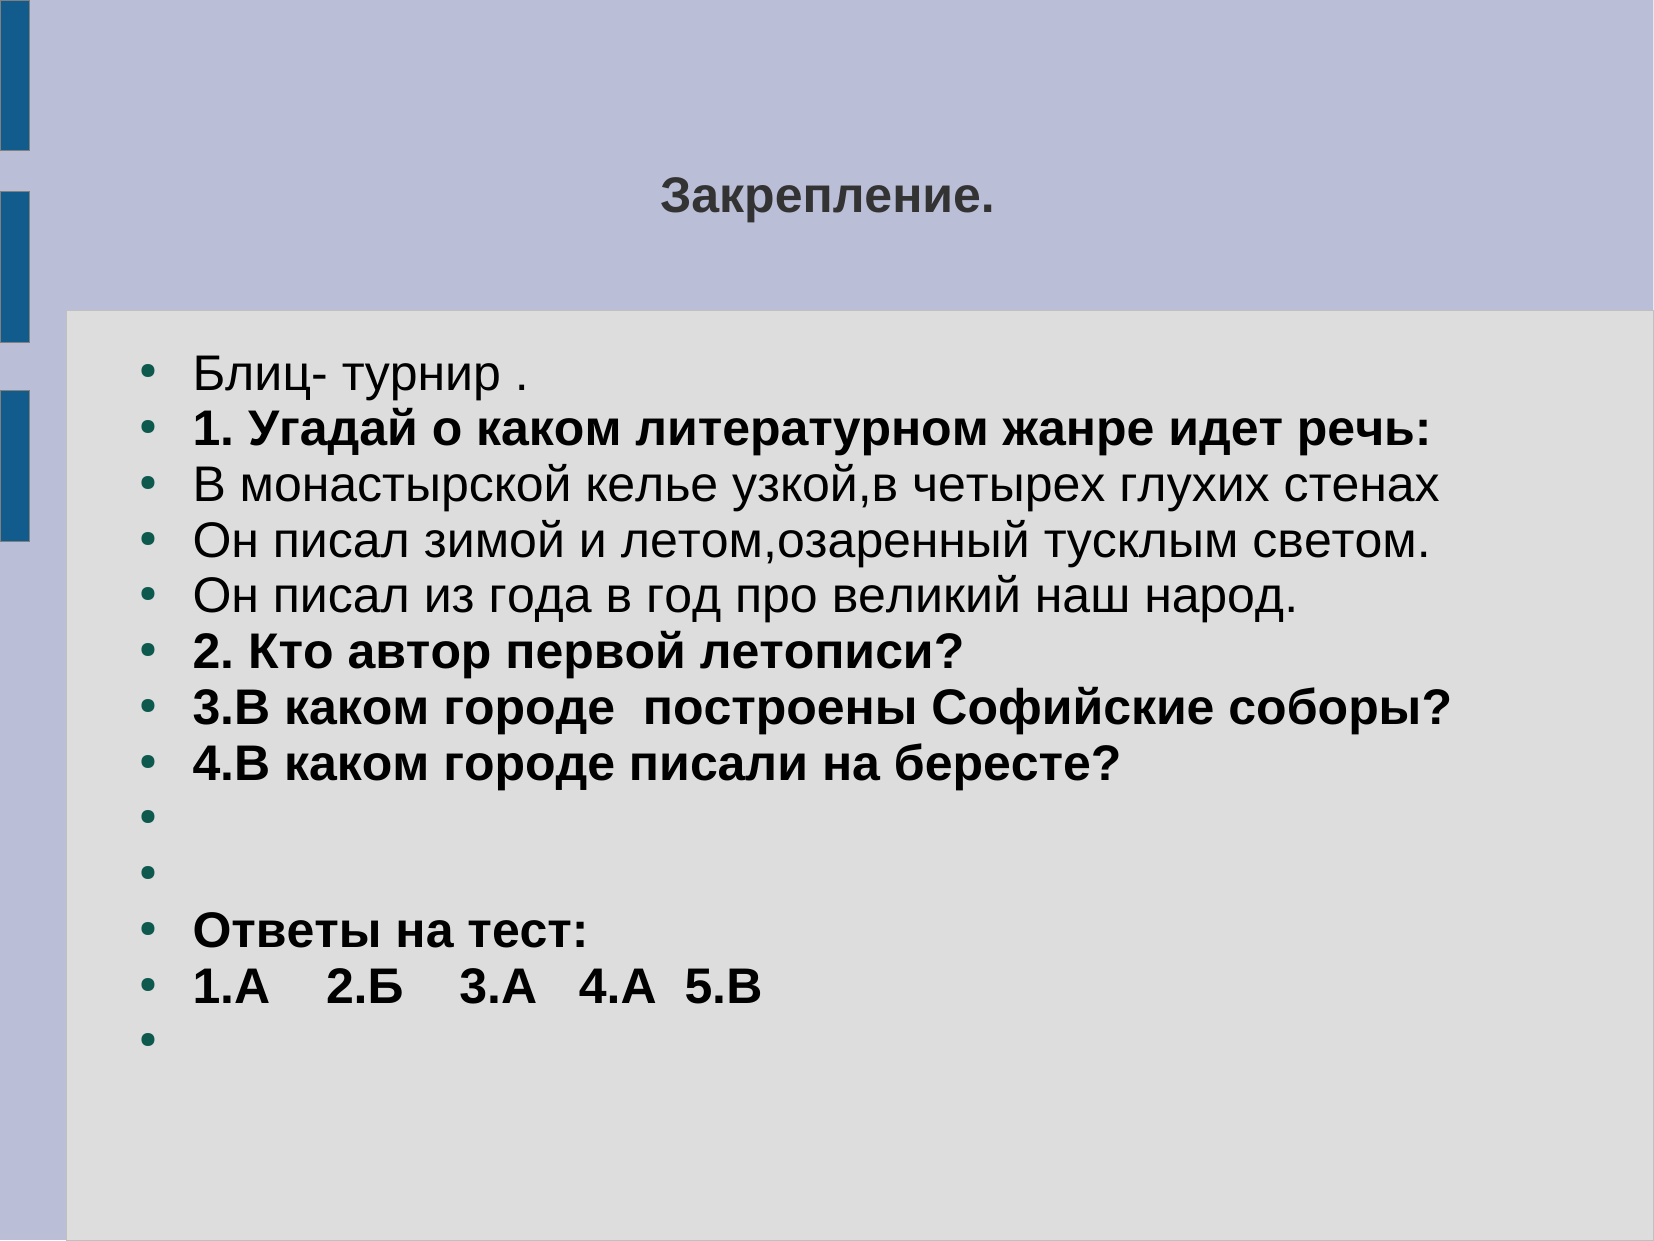

# Закрепление.
Блиц- турнир .
1. Угадай о каком литературном жанре идет речь:
В монастырской келье узкой,в четырех глухих стенах
Он писал зимой и летом,озаренный тусклым светом.
Он писал из года в год про великий наш народ.
2. Кто автор первой летописи?
3.В каком городе построены Софийские соборы?
4.В каком городе писали на бересте?
Ответы на тест:
1.А 2.Б 3.А 4.А 5.В